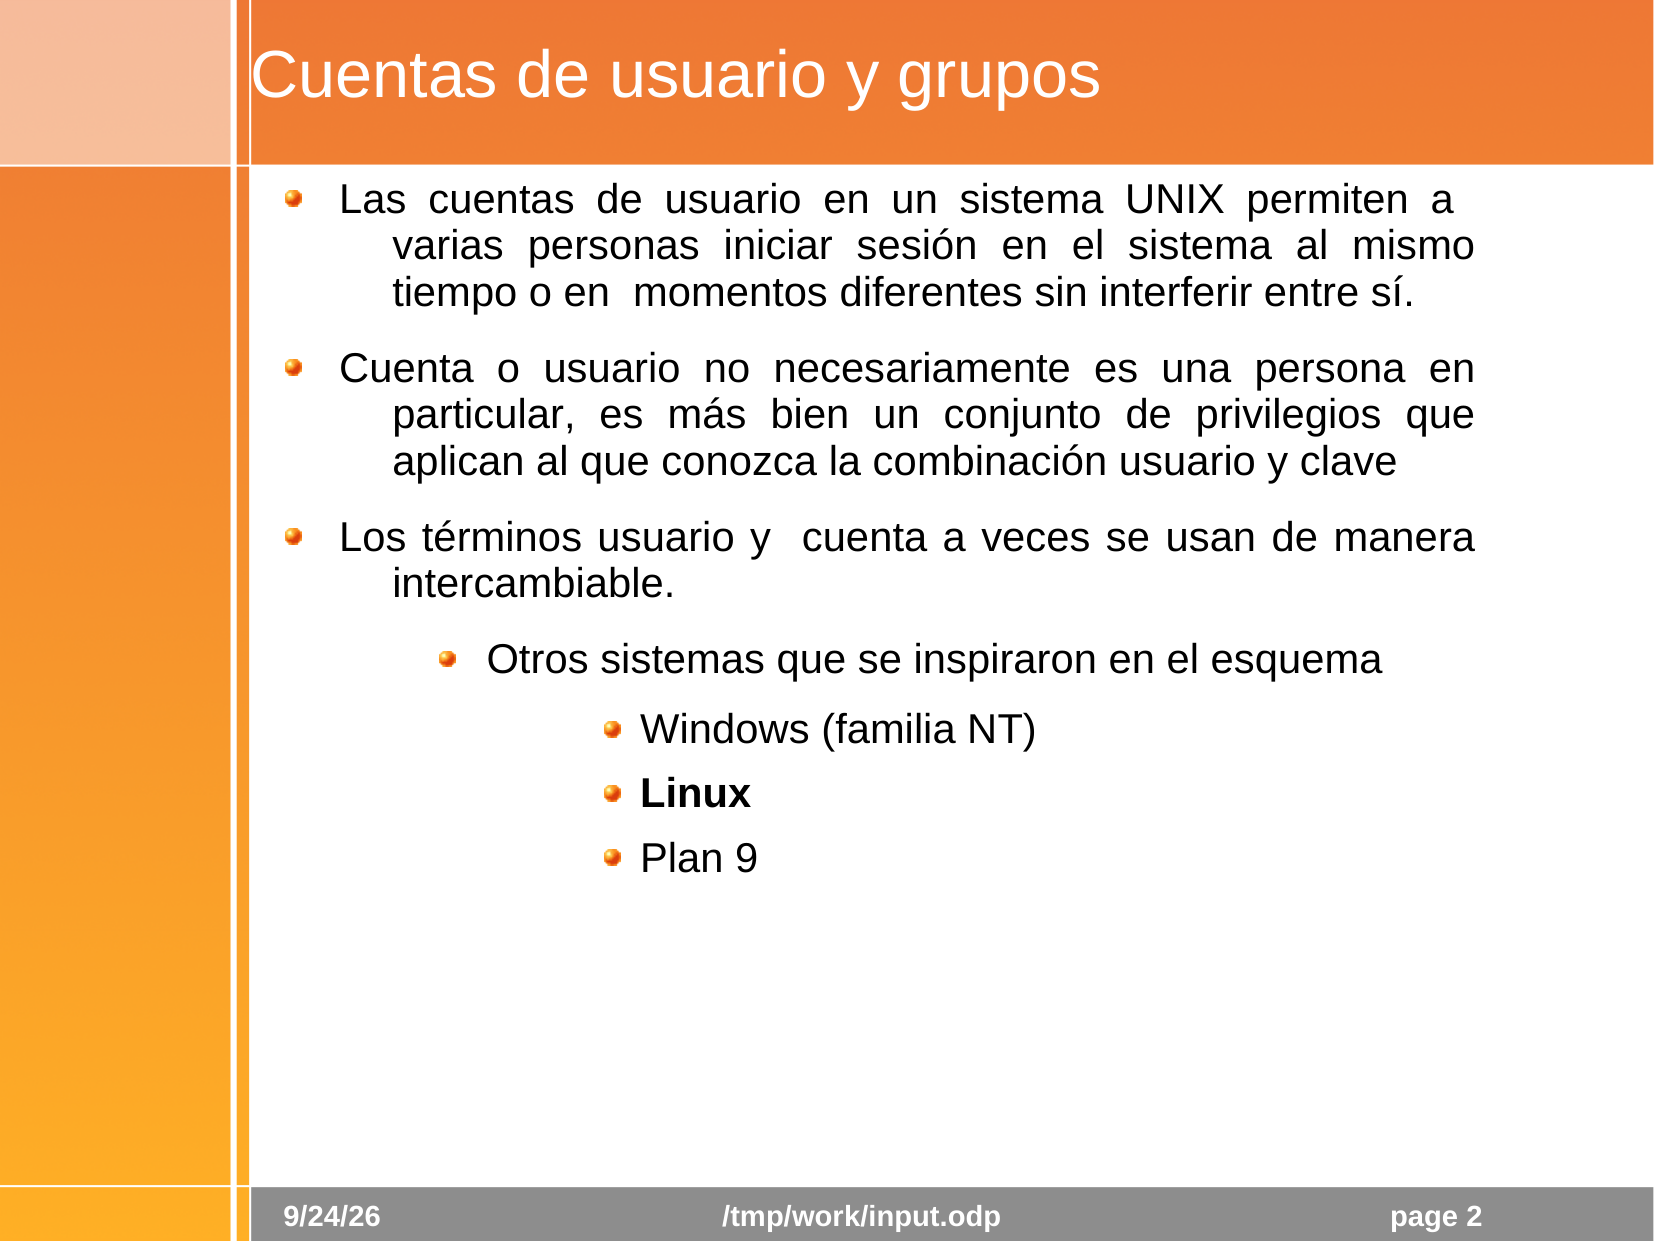

# Cuentas de usuario y grupos
Las cuentas de usuario en un sistema UNIX permiten a varias personas iniciar sesión en el sistema al mismo tiempo o en momentos diferentes sin interferir entre sí.
Cuenta o usuario no necesariamente es una persona en particular, es más bien un conjunto de privilegios que aplican al que conozca la combinación usuario y clave
Los términos usuario y cuenta a veces se usan de manera intercambiable.
Otros sistemas que se inspiraron en el esquema
Windows (familia NT)
Linux
Plan 9